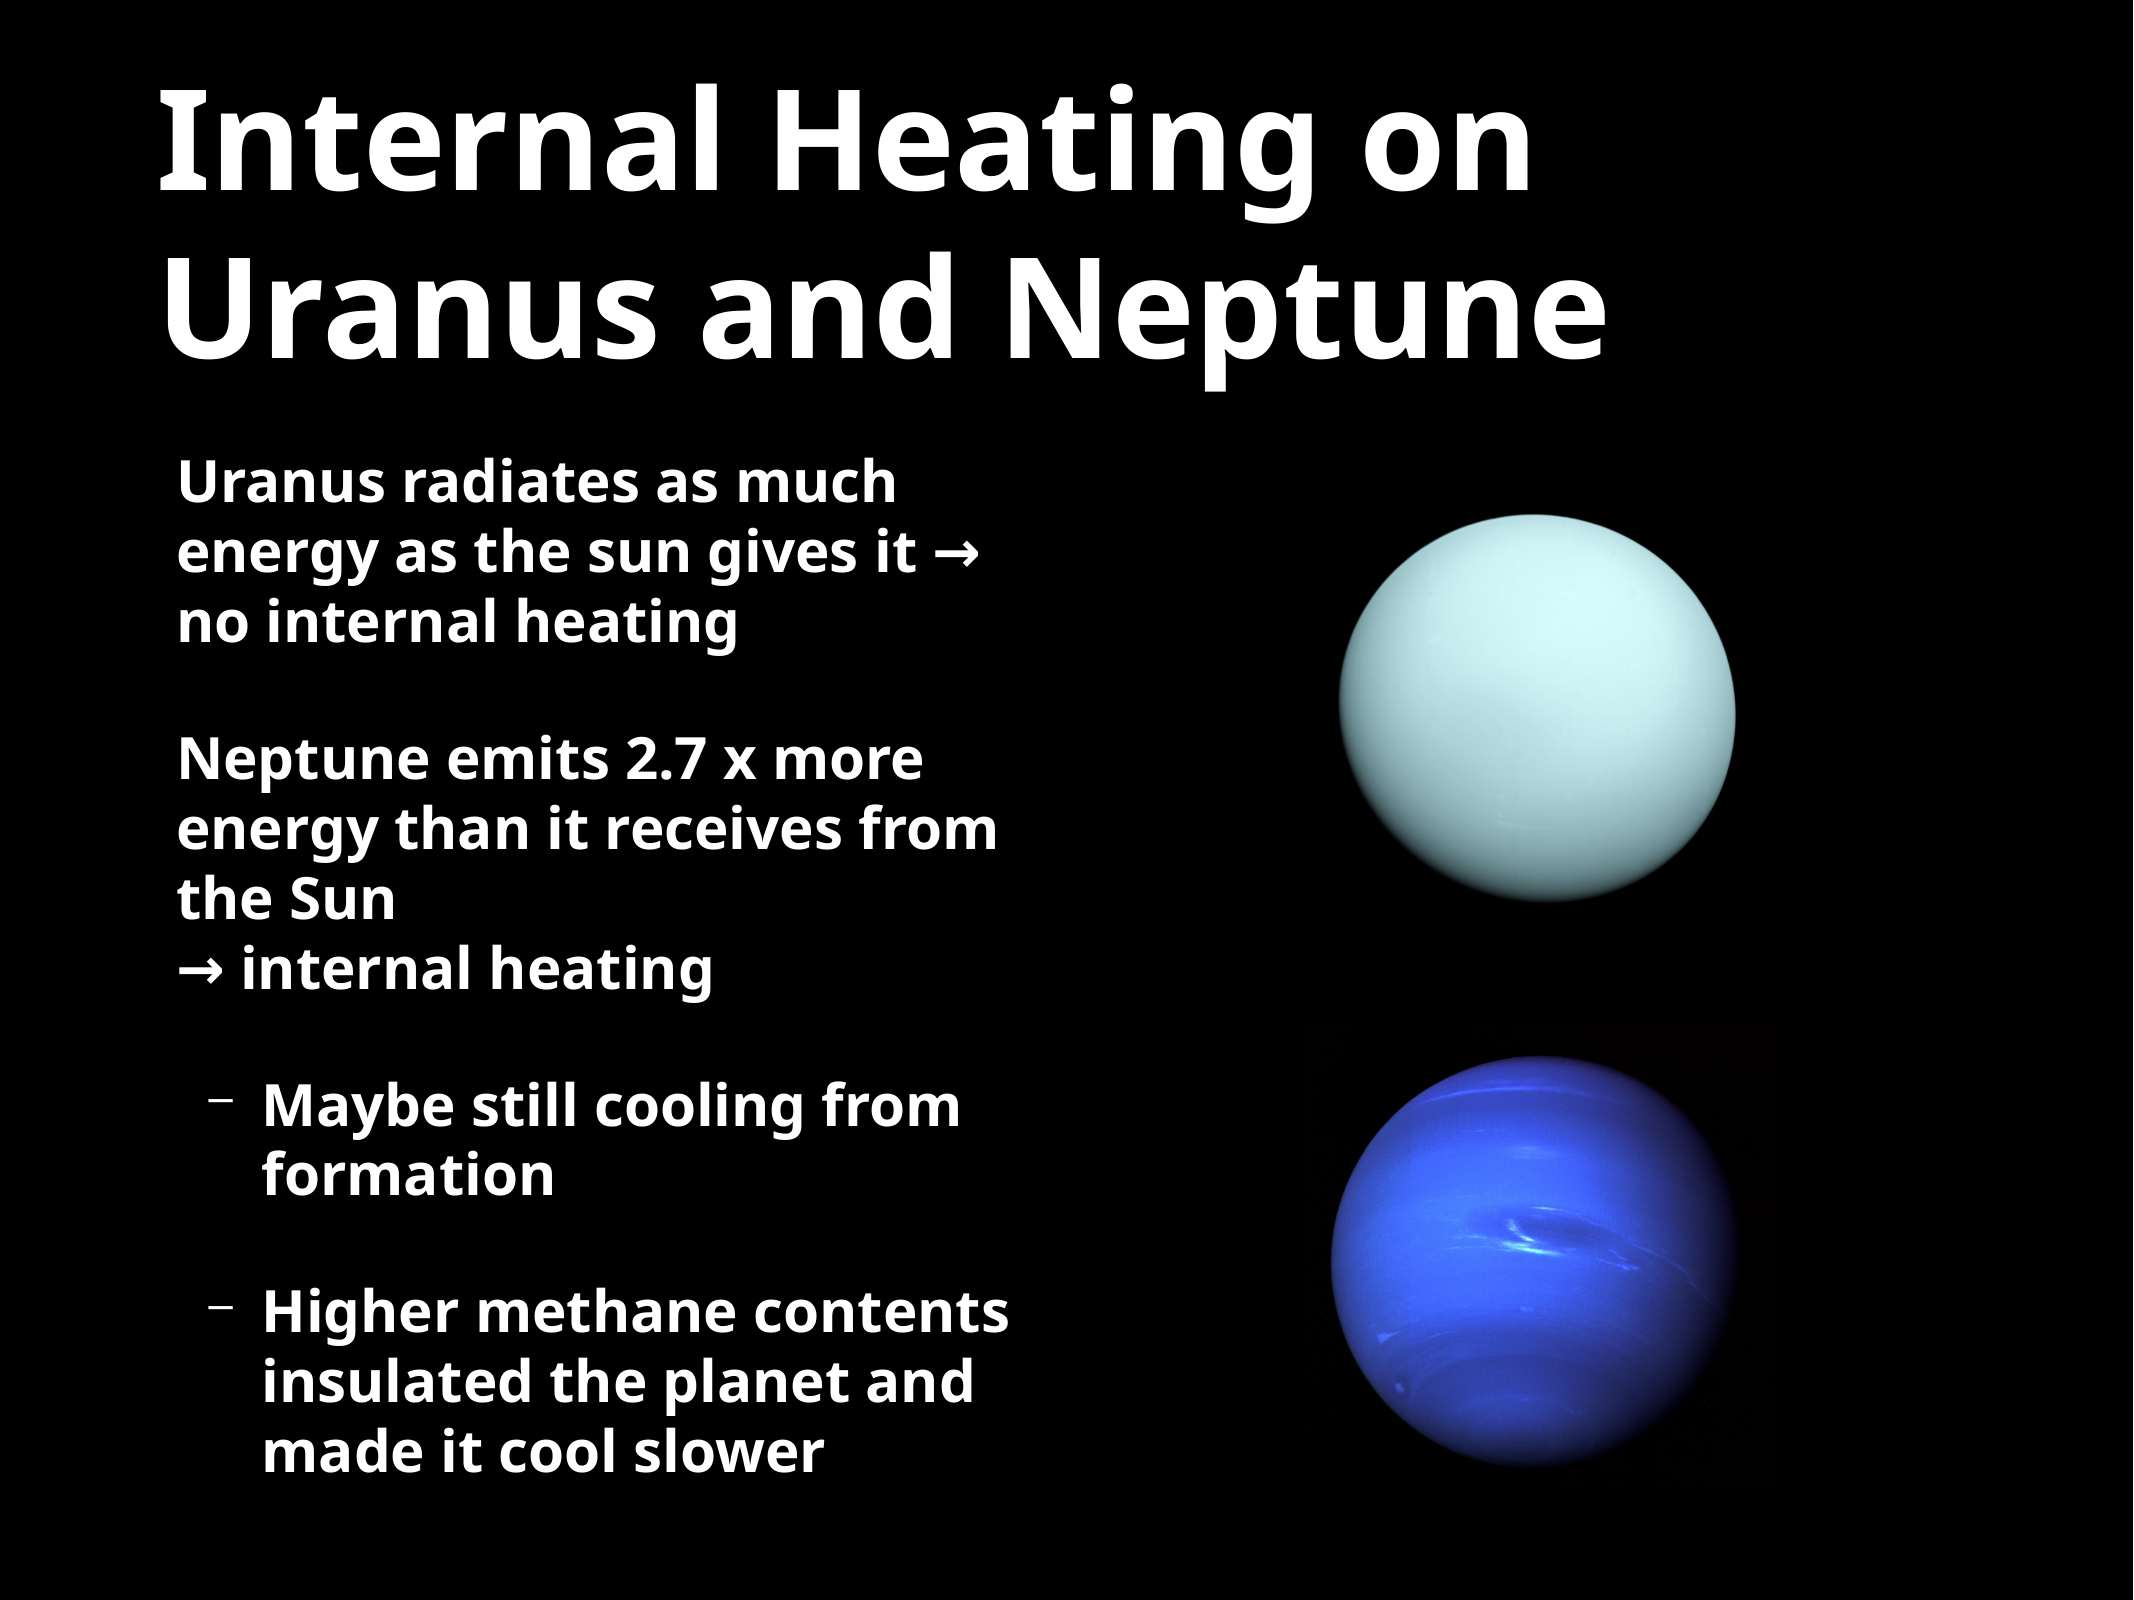

# Internal Heating on Uranus and Neptune
Uranus radiates as much energy as the sun gives it → no internal heating
Neptune emits 2.7 x more energy than it receives from the Sun
→ internal heating
Maybe still cooling from formation
Higher methane contents insulated the planet and made it cool slower